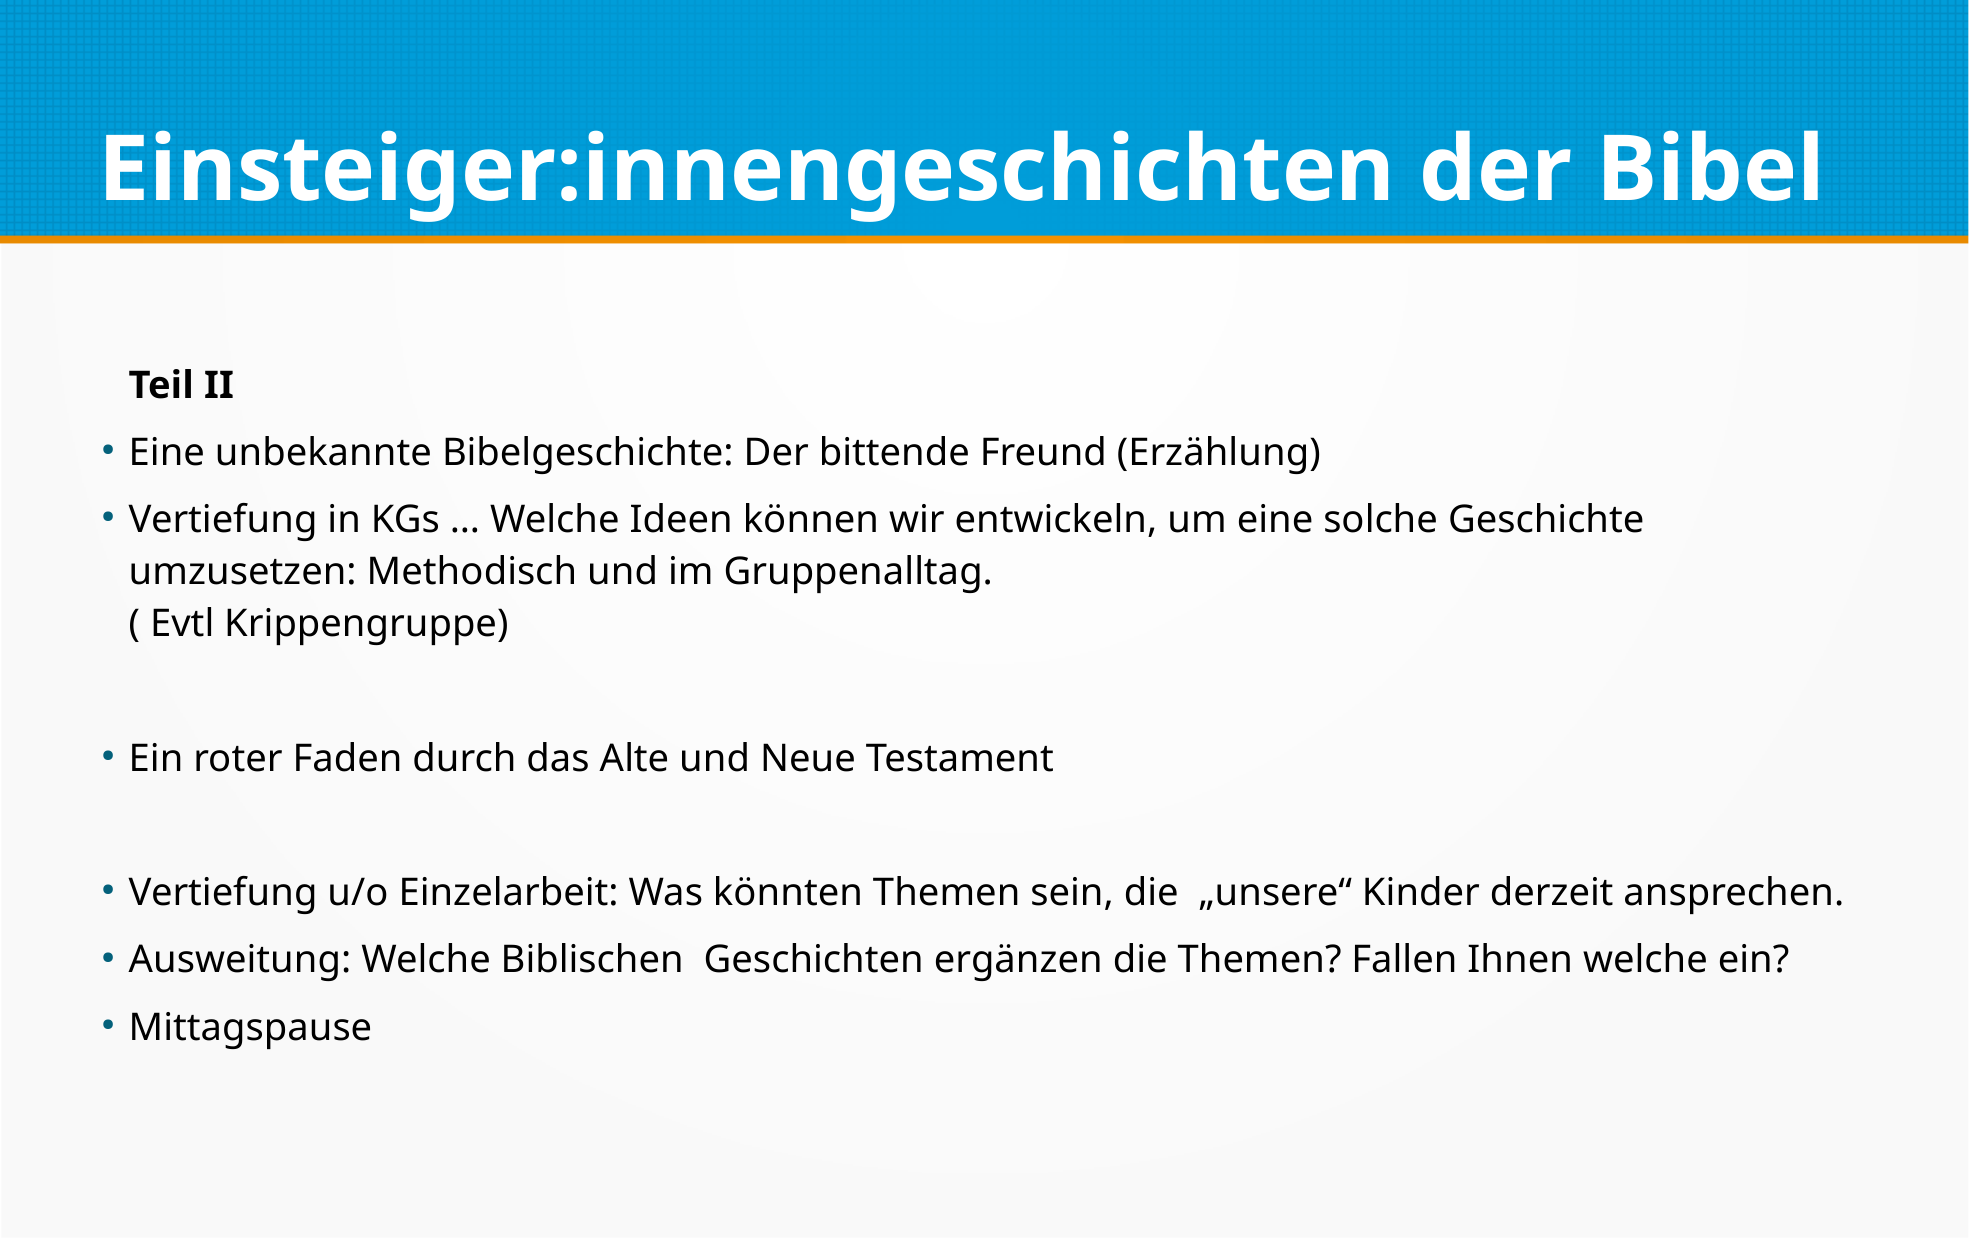

# Einsteiger:innengeschichten der Bibel
Teil II
Eine unbekannte Bibelgeschichte: Der bittende Freund (Erzählung)
Vertiefung in KGs … Welche Ideen können wir entwickeln, um eine solche Geschichte umzusetzen: Methodisch und im Gruppenalltag.
( Evtl Krippengruppe)
Ein roter Faden durch das Alte und Neue Testament
Vertiefung u/o Einzelarbeit: Was könnten Themen sein, die „unsere“ Kinder derzeit ansprechen.
Ausweitung: Welche Biblischen Geschichten ergänzen die Themen? Fallen Ihnen welche ein?
Mittagspause